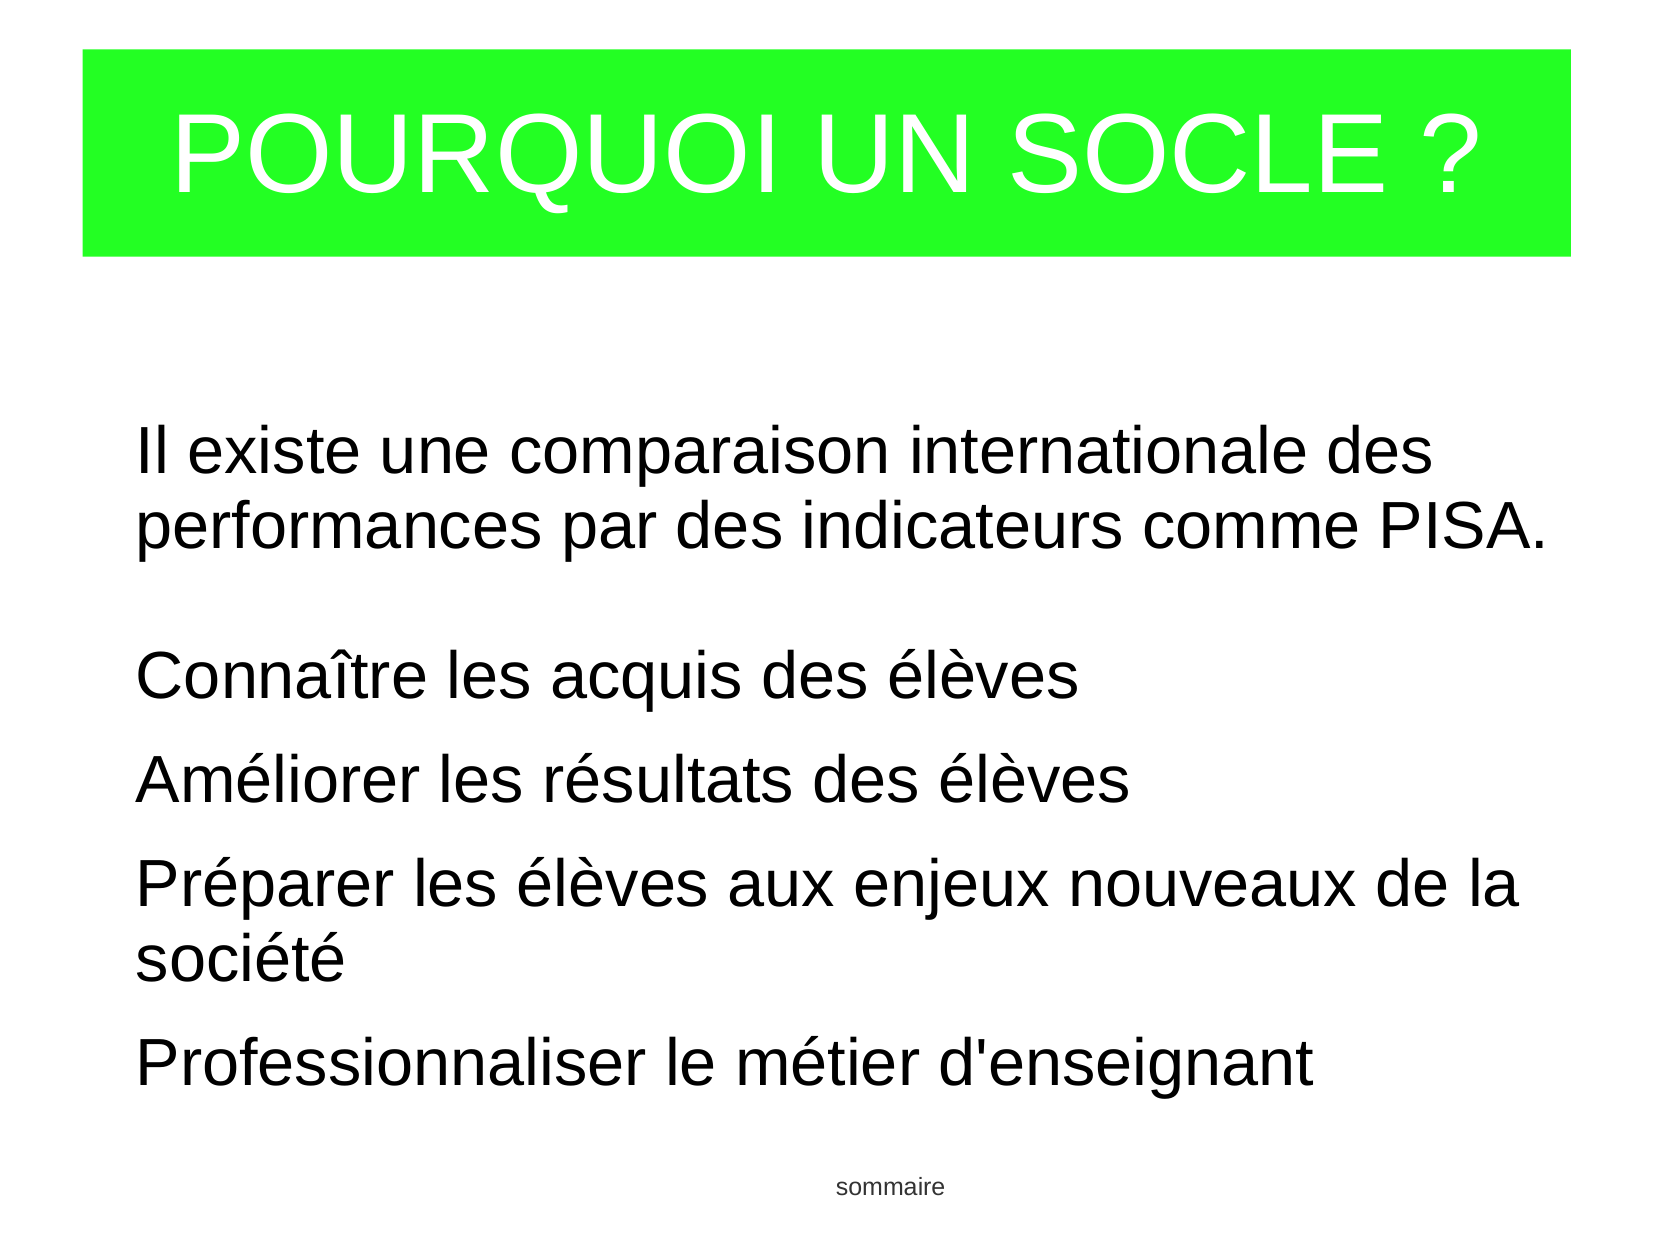

# POURQUOI UN SOCLE ?
Il existe une comparaison internationale des performances par des indicateurs comme PISA.
Connaître les acquis des élèves
Améliorer les résultats des élèves
Préparer les élèves aux enjeux nouveaux de la société
Professionnaliser le métier d'enseignant
sommaire